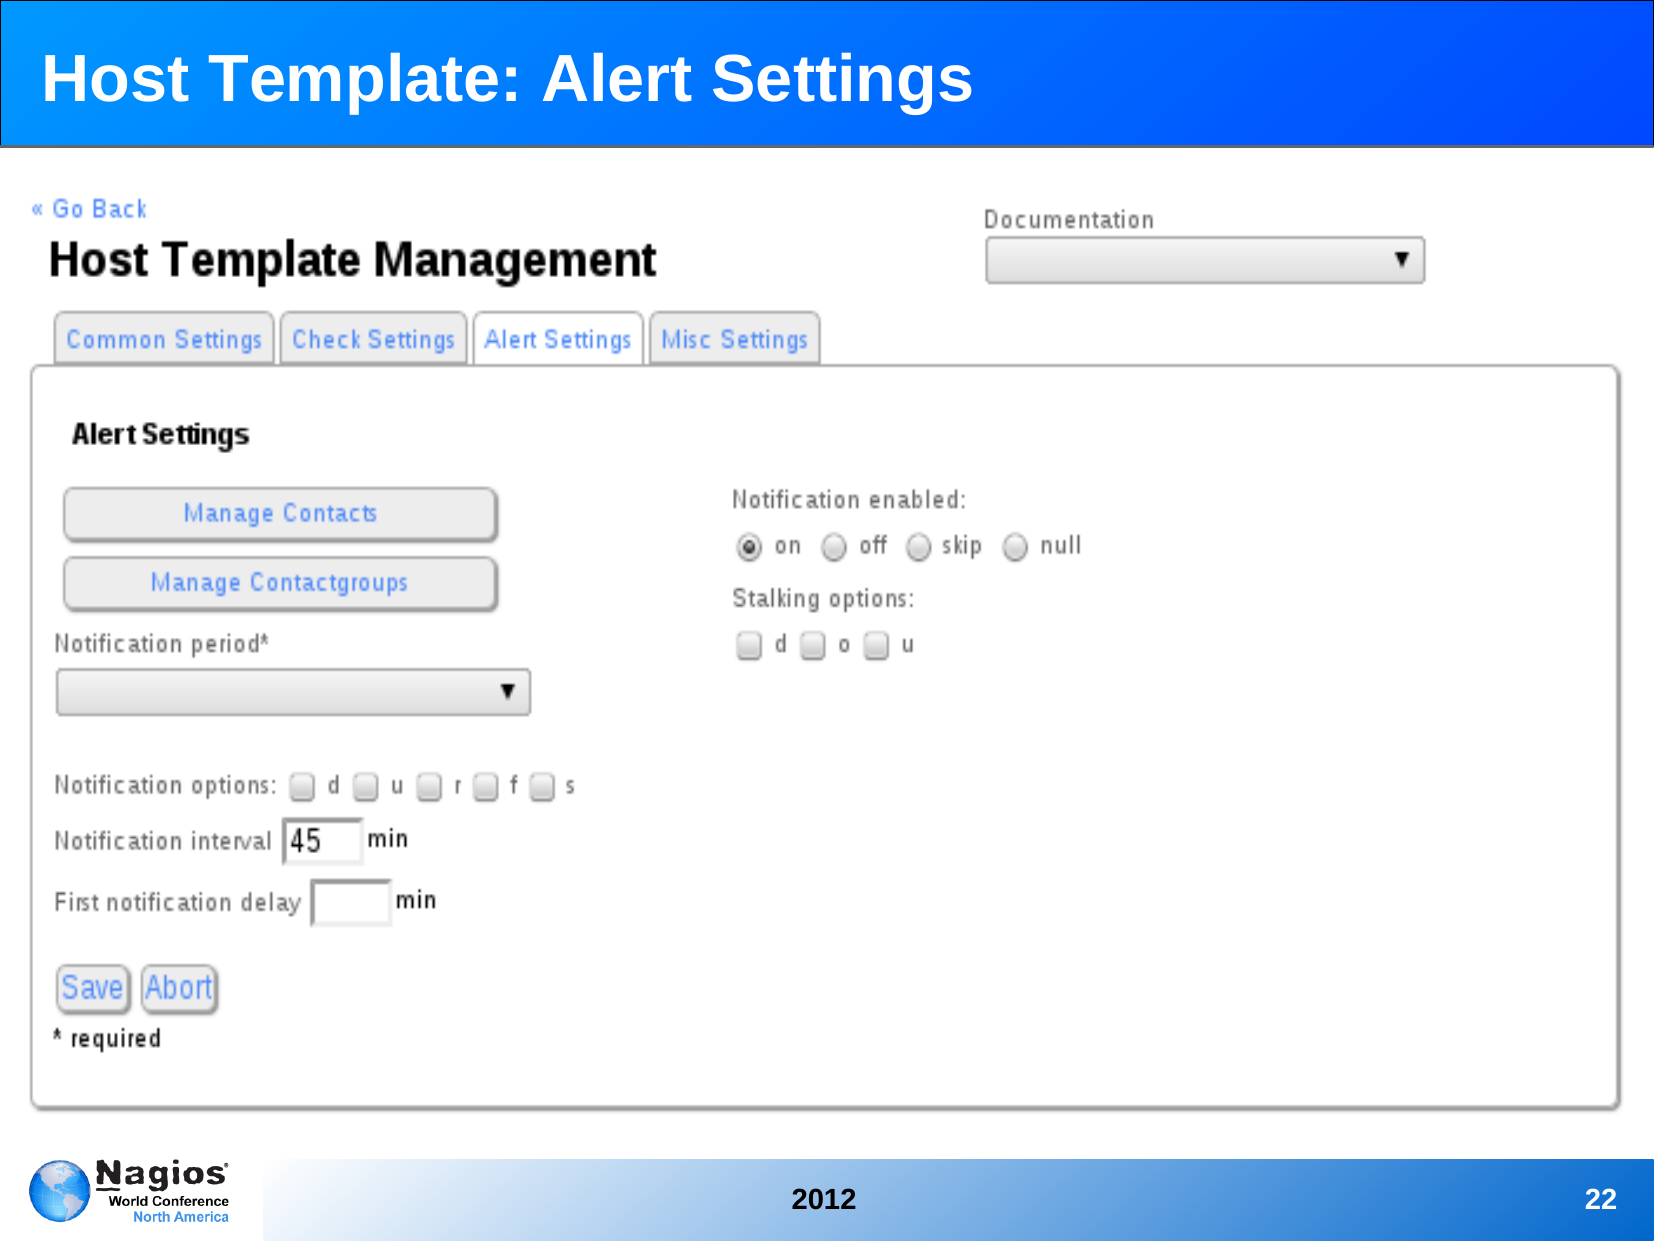

# Host Template: Alert Settings
2011
22